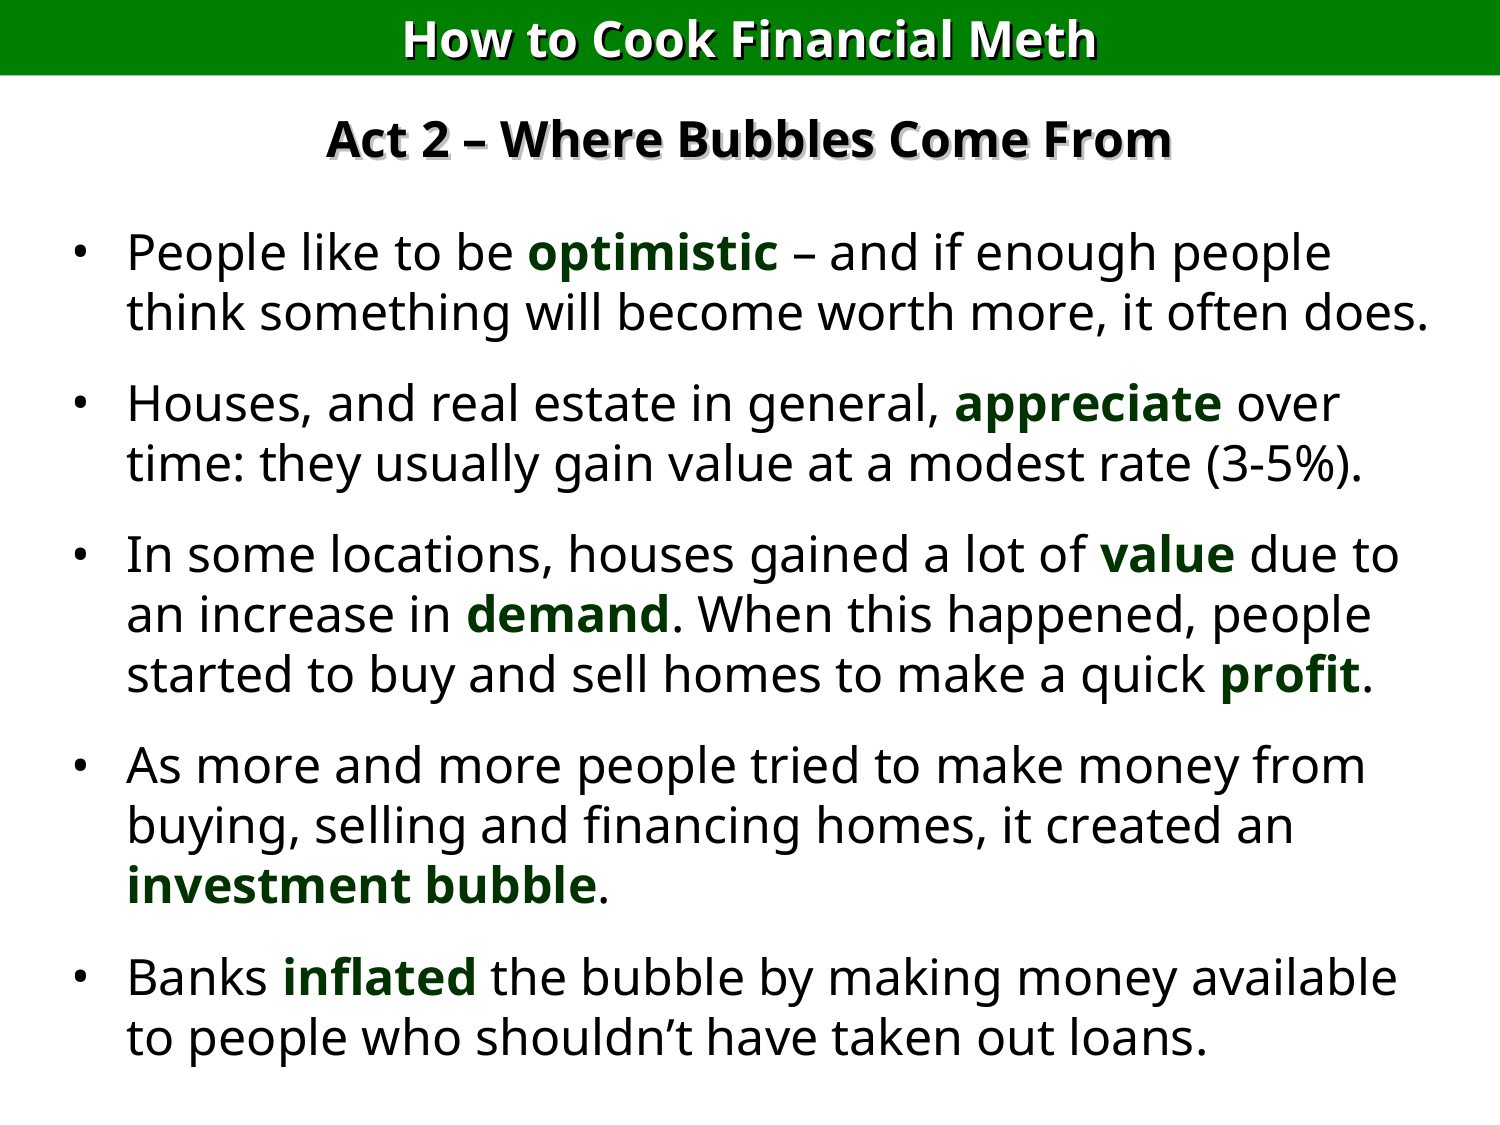

How to Cook Financial Meth
# Act 2 – Where Bubbles Come From
People like to be optimistic – and if enough people think something will become worth more, it often does.
Houses, and real estate in general, appreciate over time: they usually gain value at a modest rate (3-5%).
In some locations, houses gained a lot of value due to an increase in demand. When this happened, people started to buy and sell homes to make a quick profit.
As more and more people tried to make money from buying, selling and financing homes, it created an investment bubble.
Banks inflated the bubble by making money available to people who shouldn’t have taken out loans.